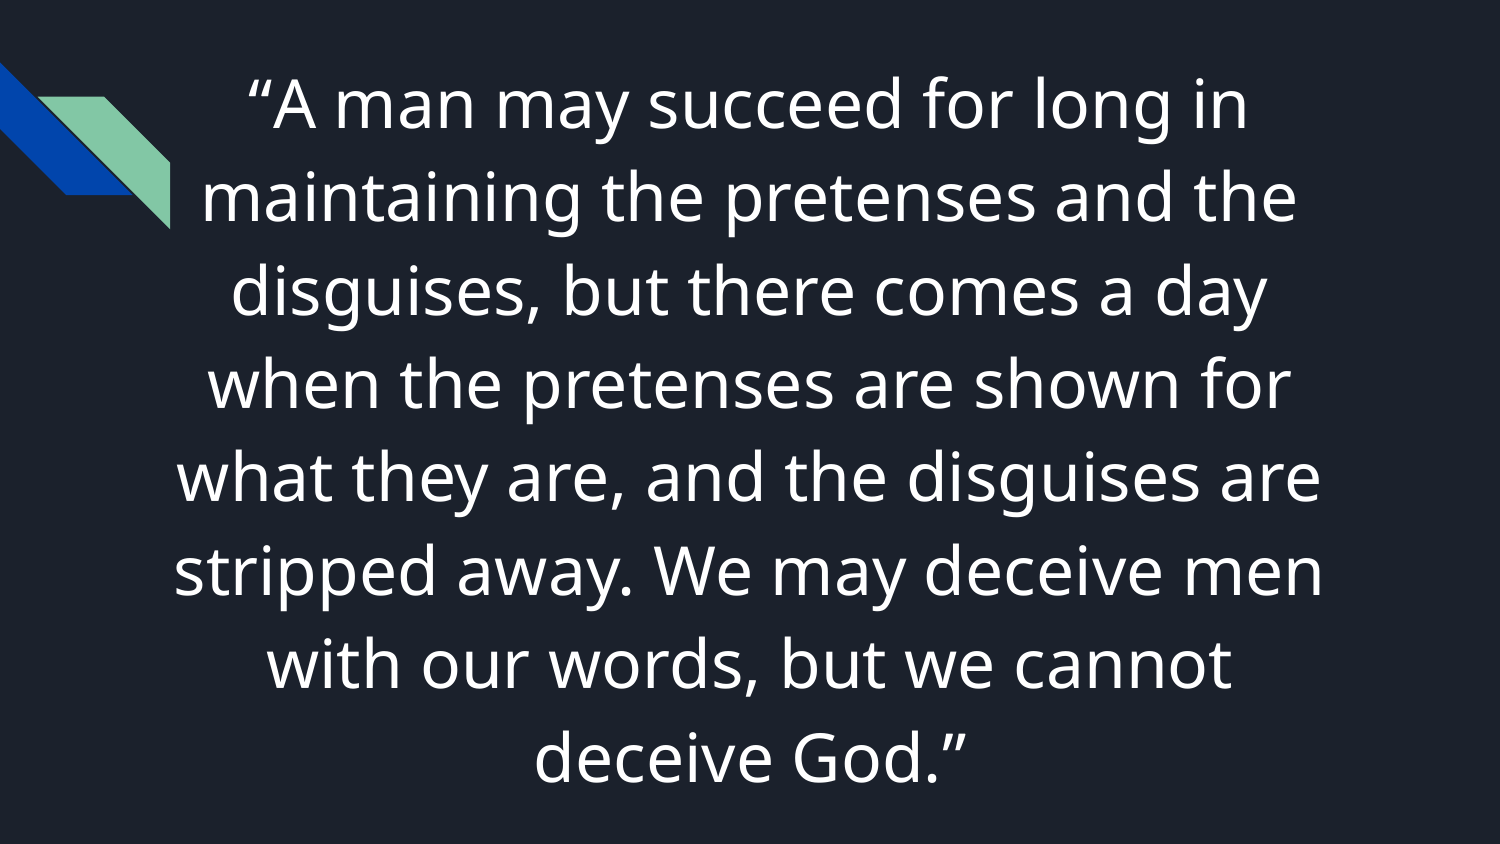

# “A man may succeed for long in maintaining the pretenses and the disguises, but there comes a day when the pretenses are shown for what they are, and the disguises are stripped away. We may deceive men with our words, but we cannot deceive God.”